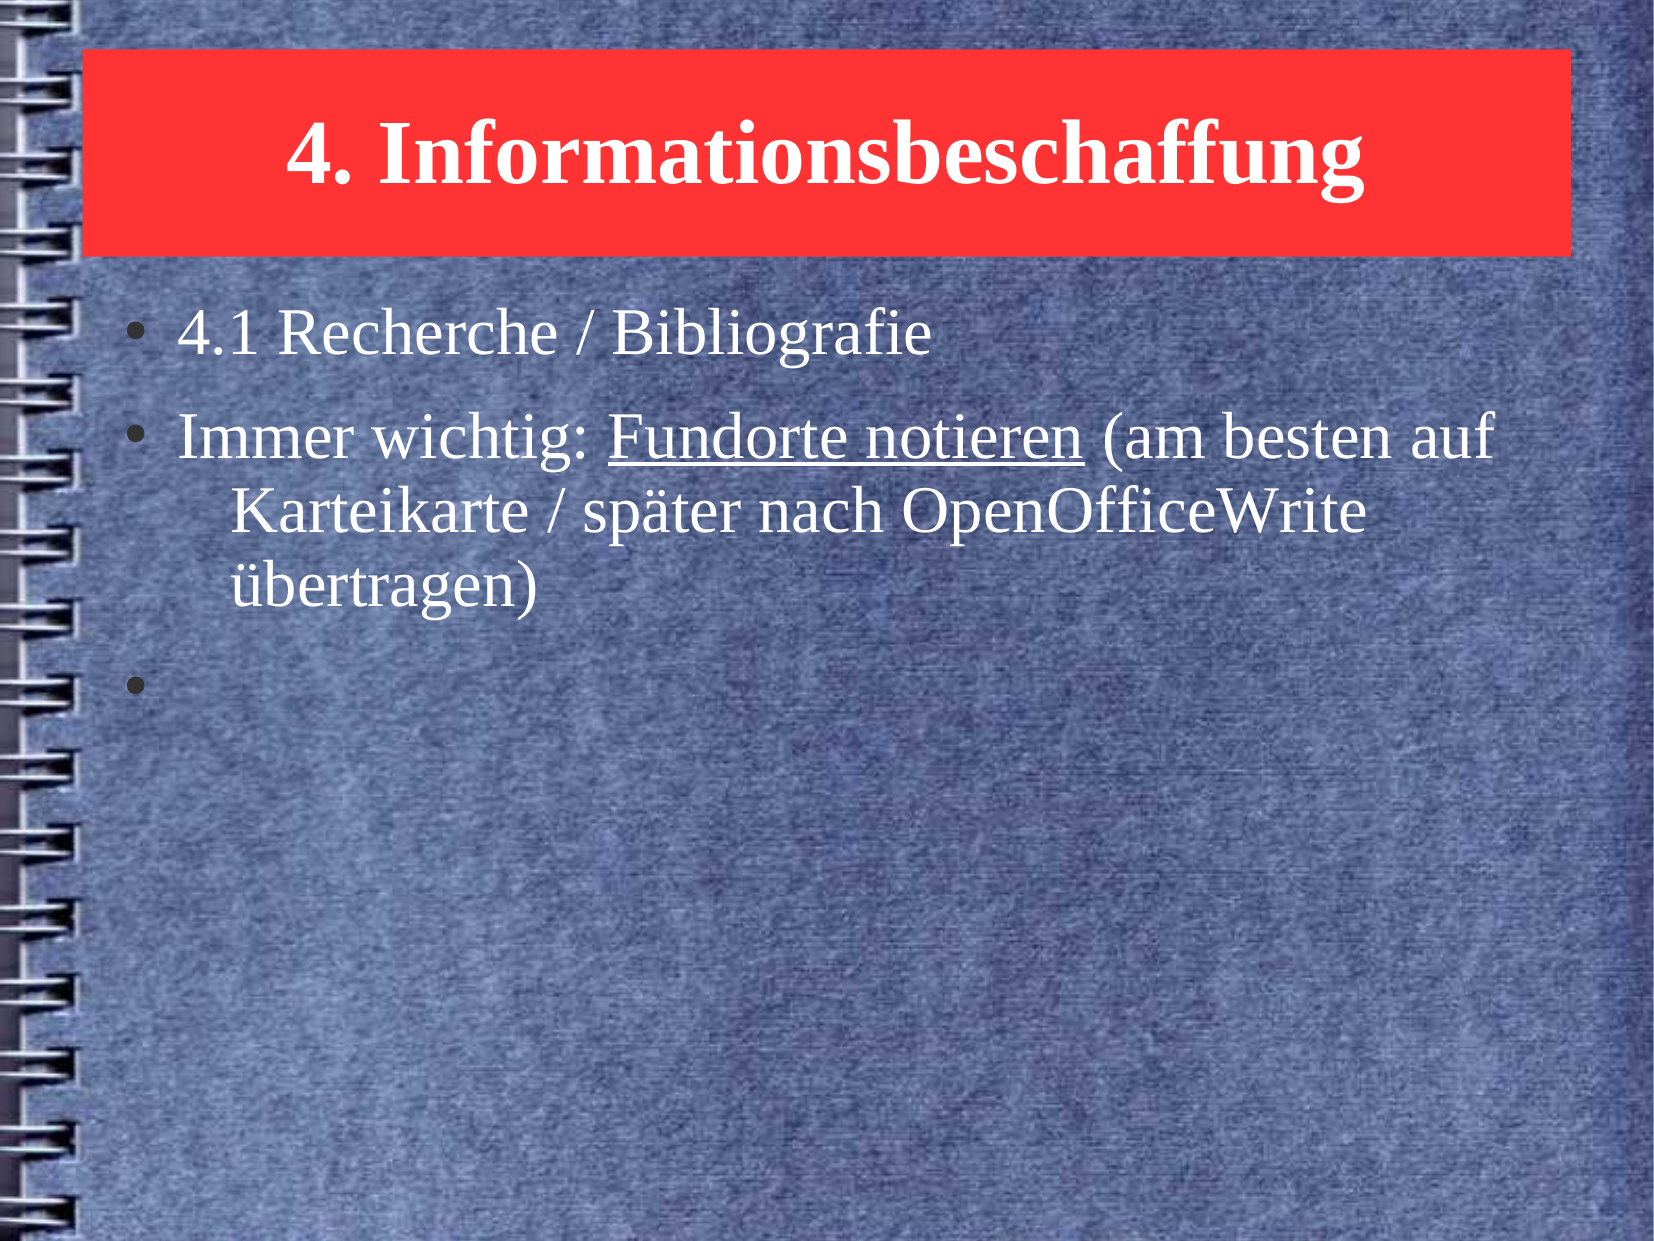

# 4. Informationsbeschaffung
4.1 Recherche / Bibliografie
Immer wichtig: Fundorte notieren (am besten auf Karteikarte / später nach OpenOfficeWrite übertragen)